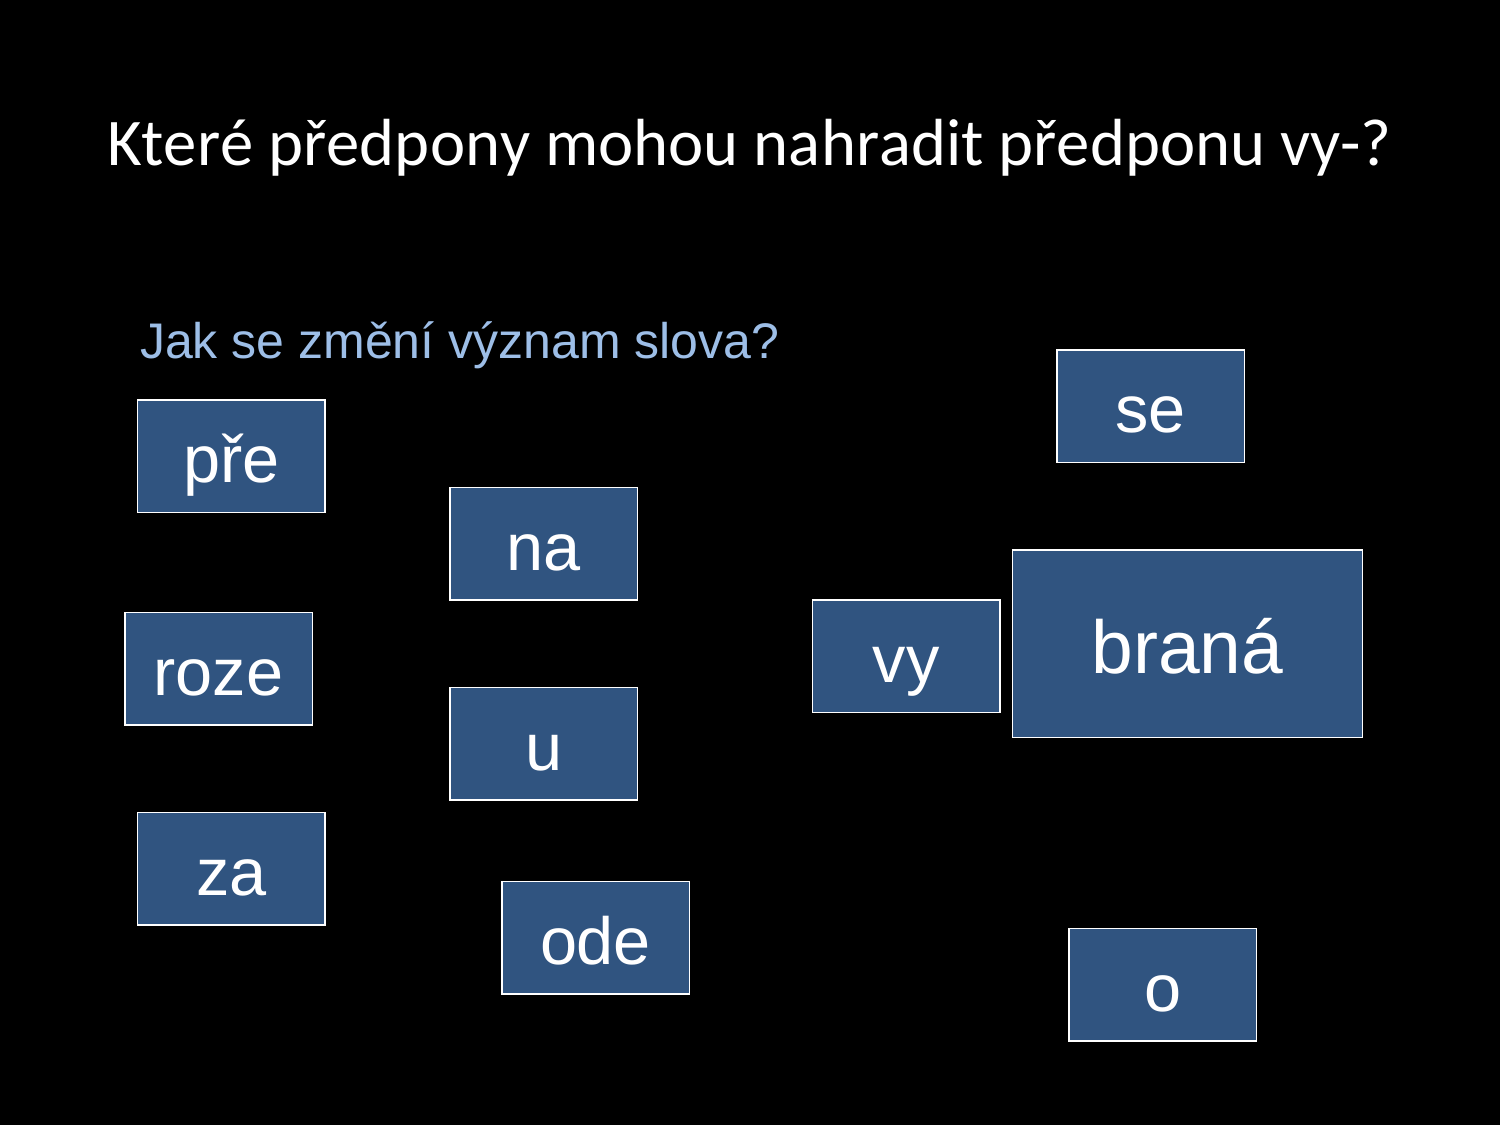

# Které předpony mohou nahradit předponu vy-?
Jak se změní význam slova?
se
pře
na
braná
vy
roze
u
za
ode
o